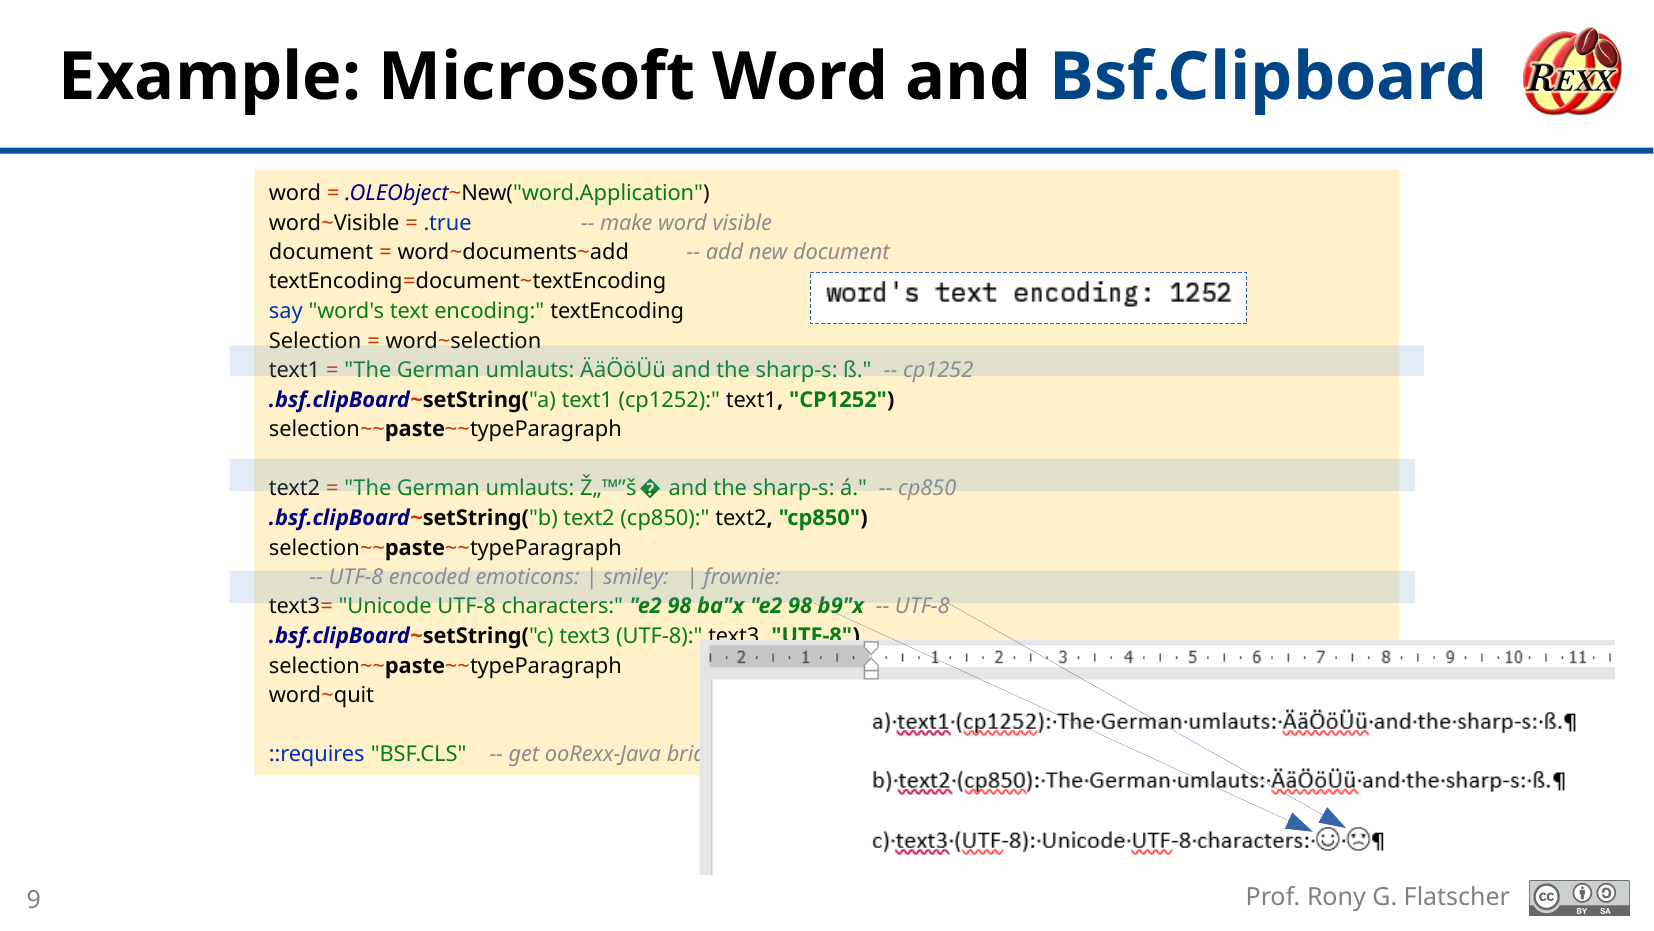

# Example: Microsoft Word and Bsf.Clipboard
word = .OLEObject~New("word.Application")
word~Visible = .true -- make word visible
document = word~documents~add -- add new document
textEncoding=document~textEncoding
say "word's text encoding:" textEncoding
Selection = word~selection
text1 = "The German umlauts: ÄäÖöÜü and the sharp-s: ß." -- cp1252
.bsf.clipBoard~setString("a) text1 (cp1252):" text1, "CP1252")
selection~~paste~~typeParagraph
text2 = "The German umlauts: Ž„™”š� and the sharp-s: á." -- cp850
.bsf.clipBoard~setString("b) text2 (cp850):" text2, "cp850")
selection~~paste~~typeParagraph
 -- UTF-8 encoded emoticons: | smiley: | frownie:
text3= "Unicode UTF-8 characters:" "e2 98 ba"x "e2 98 b9"x -- UTF-8
.bsf.clipBoard~setString("c) text3 (UTF-8):" text3, "UTF-8")
selection~~paste~~typeParagraph
word~quit
::requires "BSF.CLS" -- get ooRexx-Java bridge